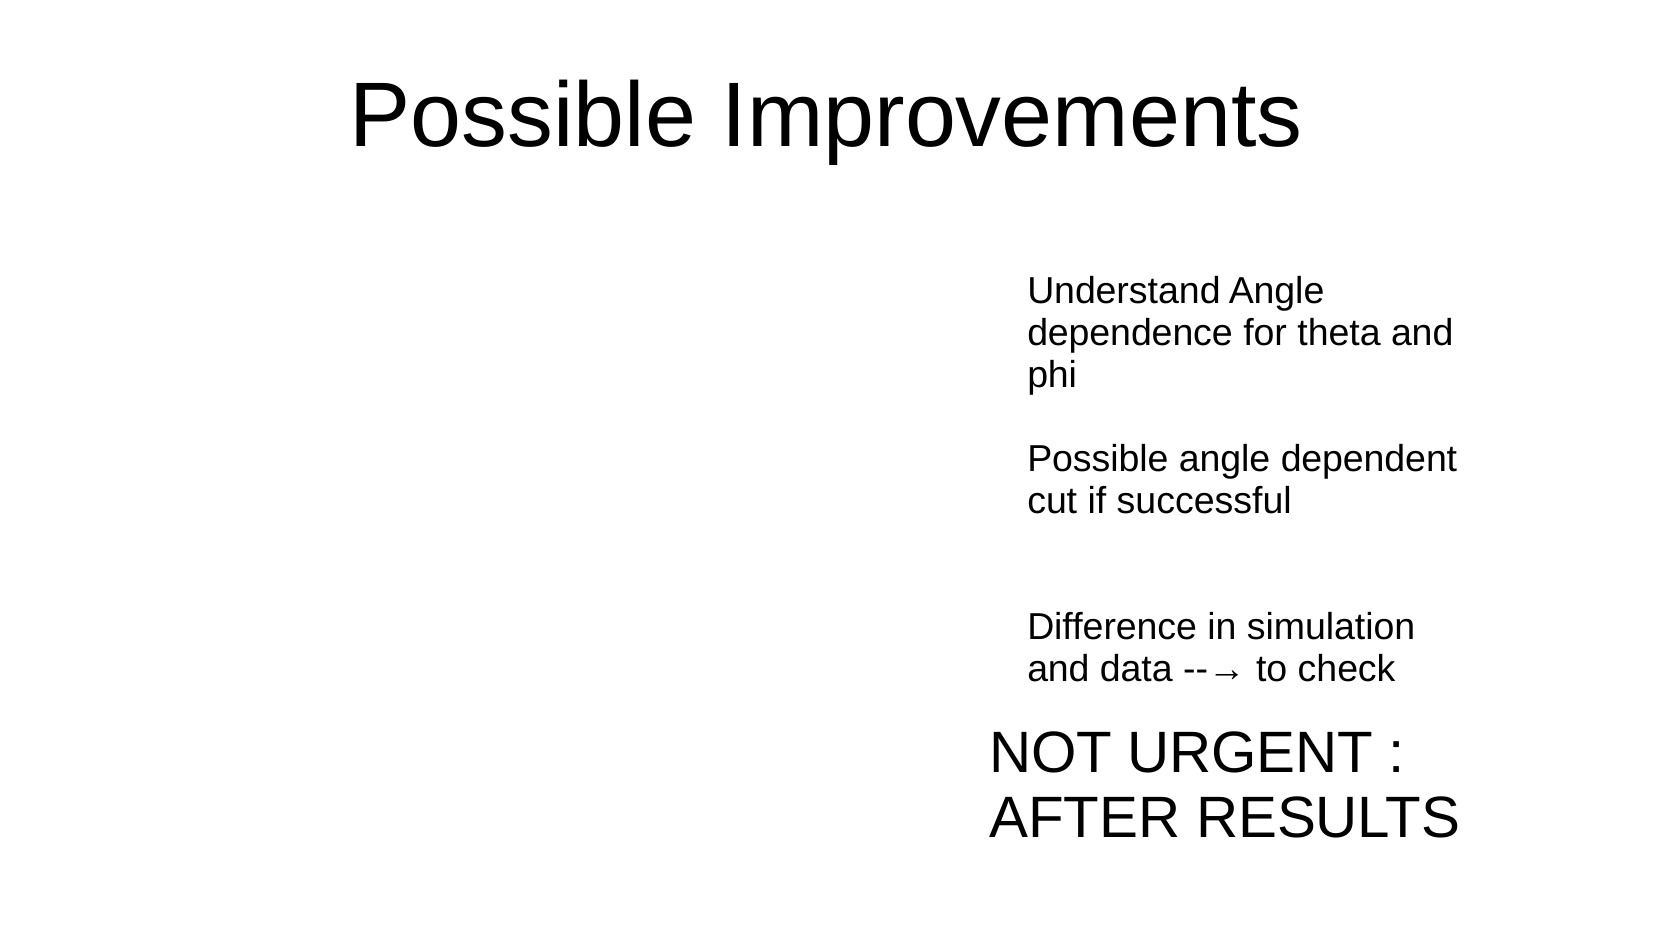

# Possible Improvements
Understand Angle dependence for theta and phi
Possible angle dependent cut if successful
Difference in simulation and data --→ to check
NOT URGENT : AFTER RESULTS